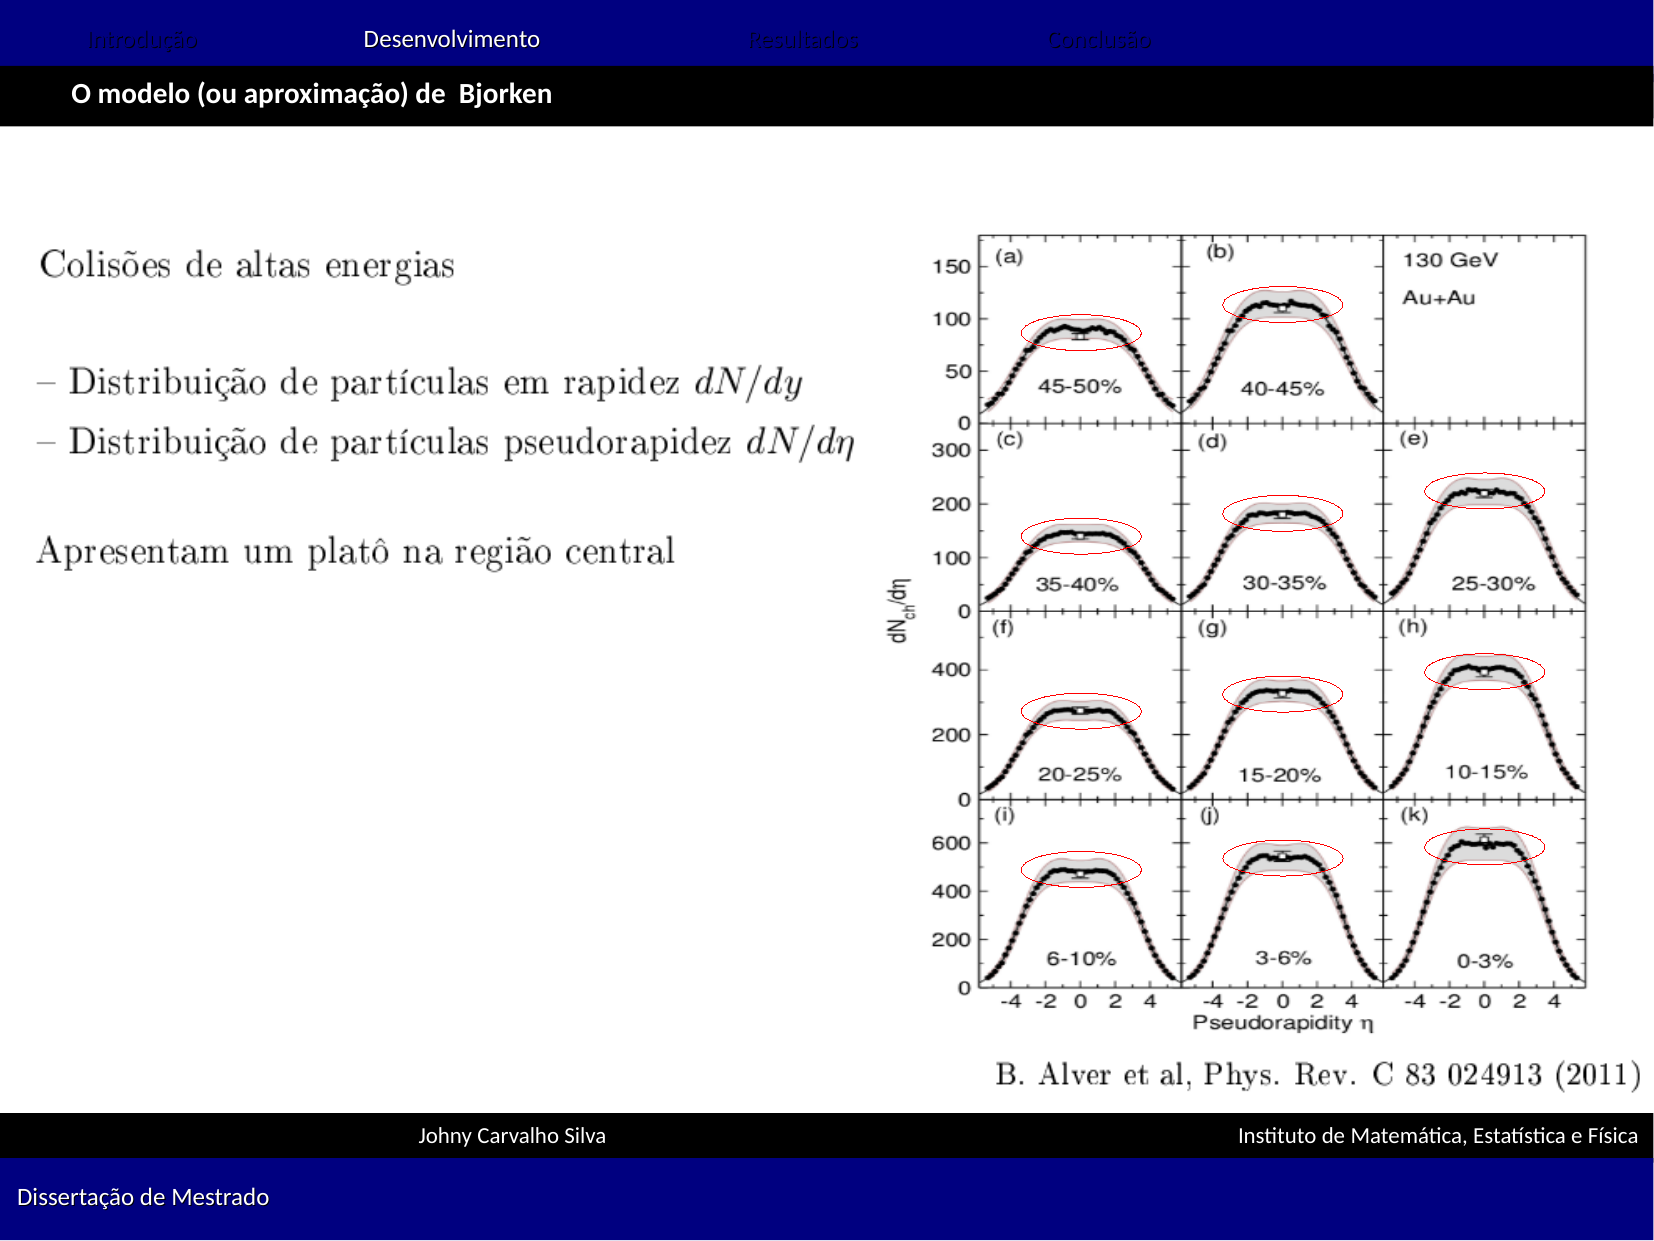

Introdução Desenvolvimento Resultados Conclusão
 O modelo (ou aproximação) de Bjorken
# Johny Carvalho Silva Instituto de Matemática, Estatística e Física
 Dissertação de Mestrado